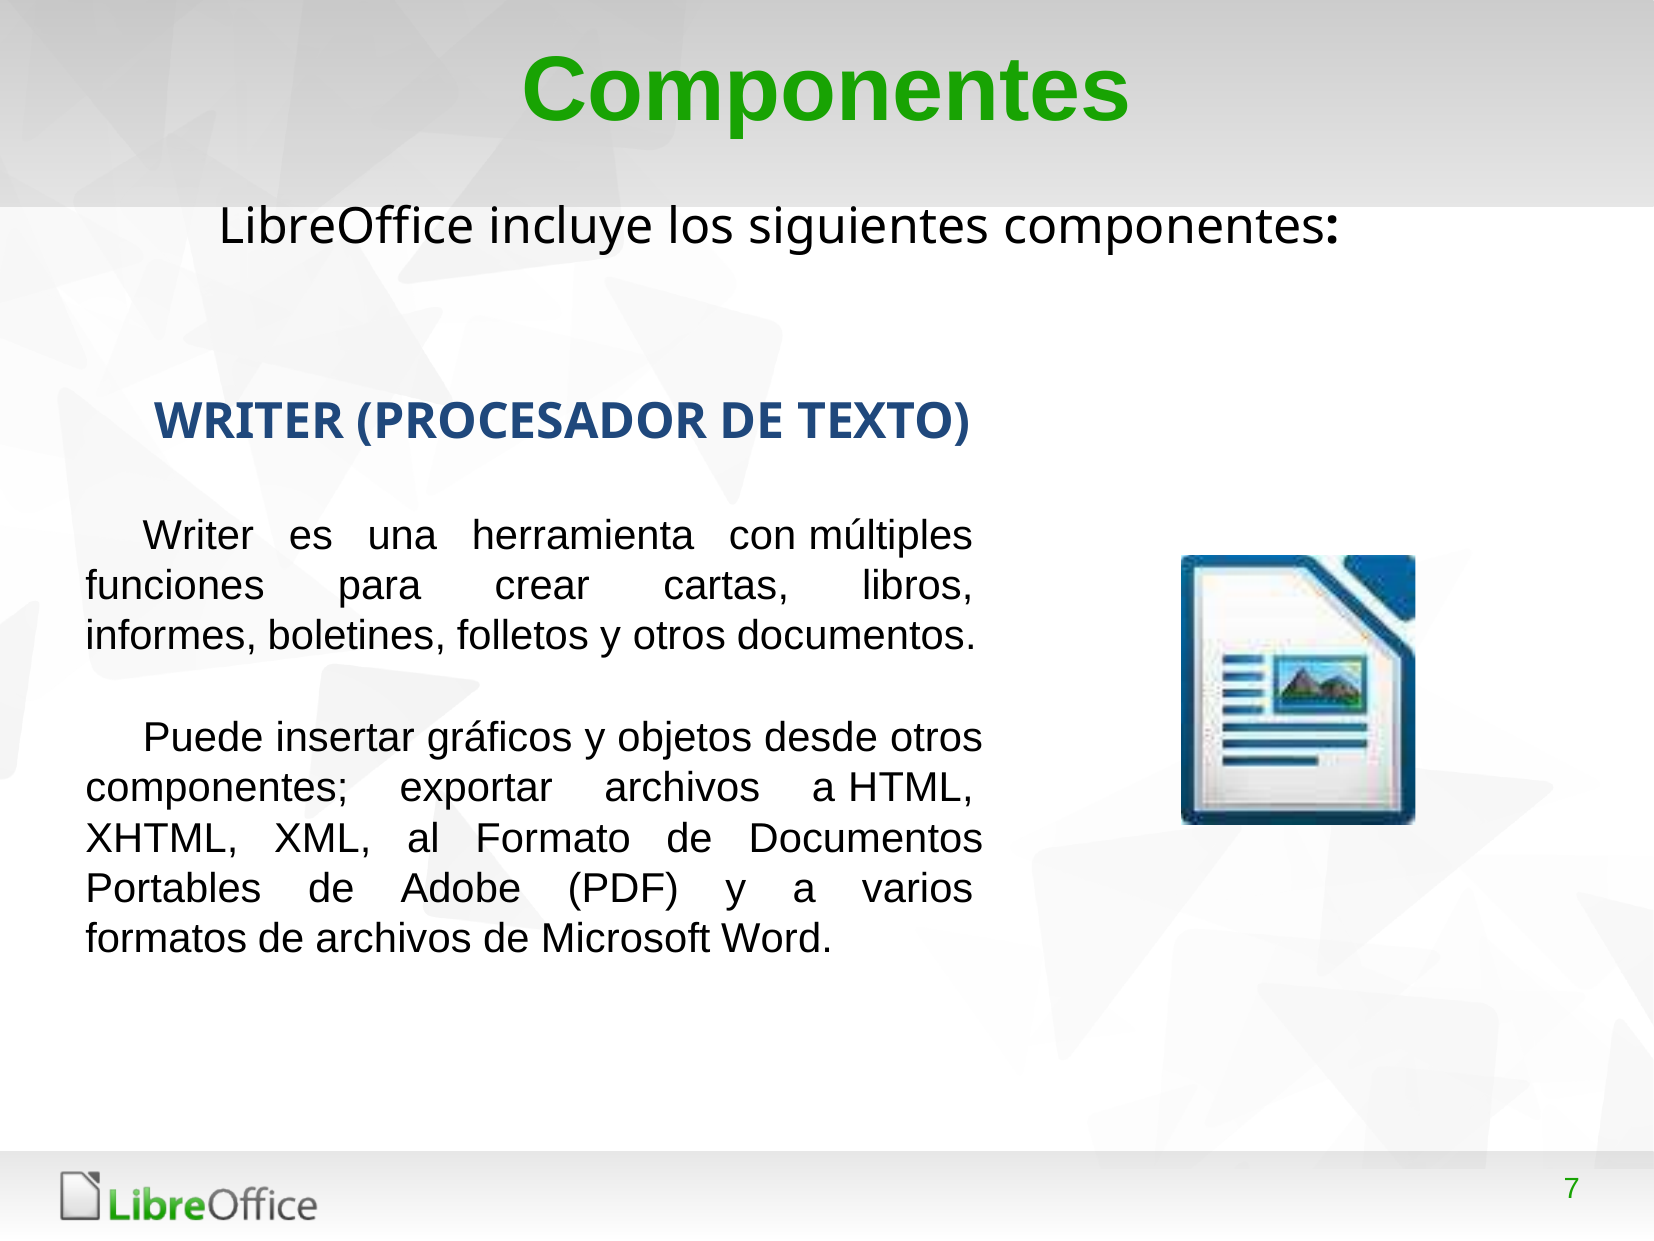

# Componentes
LibreOffice incluye los siguientes componentes:
WRITER (PROCESADOR DE TEXTO)
Writer es una herramienta con múltiples funciones para crear cartas, libros, informes, boletines, folletos y otros documentos.
Puede insertar gráficos y objetos desde otros componentes; exportar archivos a HTML, XHTML, XML, al Formato de Documentos Portables de Adobe (PDF) y a varios formatos de archivos de Microsoft Word.